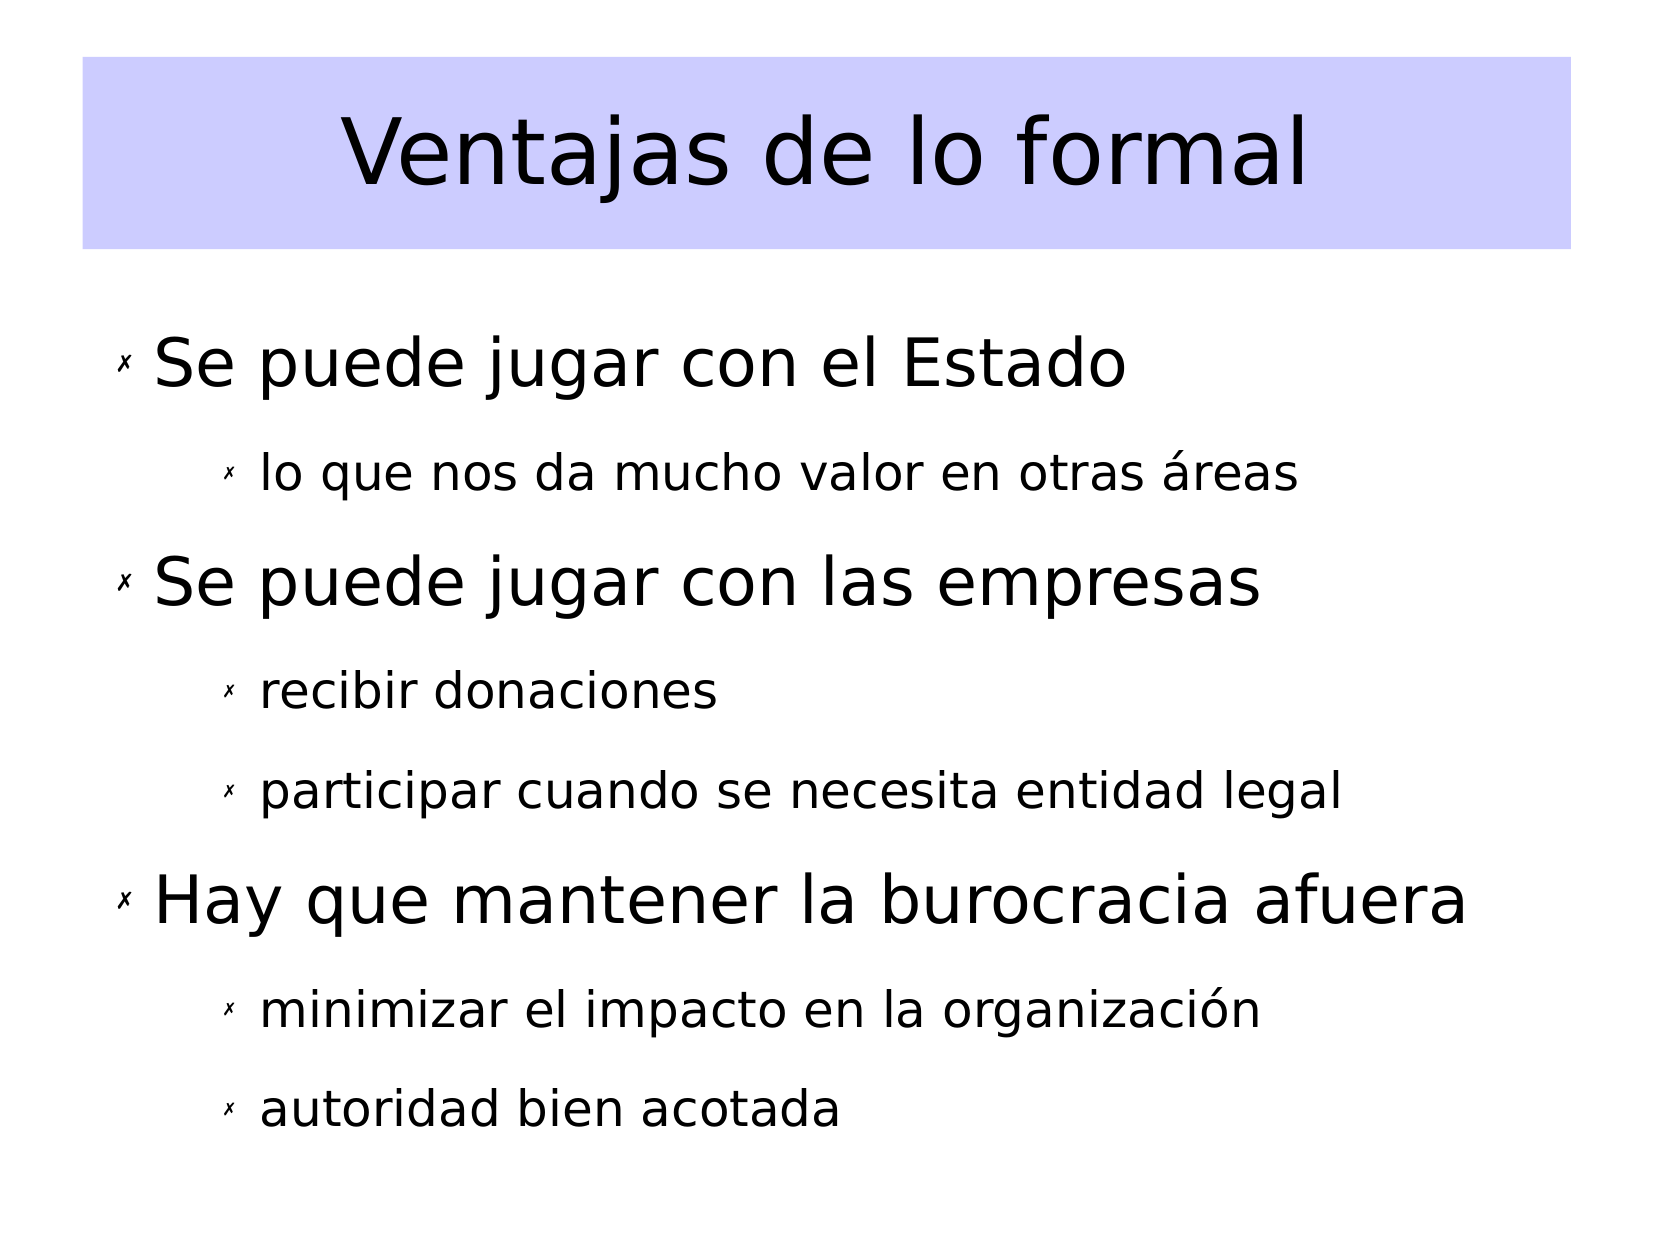

Ventajas de lo formal
# Se puede jugar con el Estado
lo que nos da mucho valor en otras áreas
Se puede jugar con las empresas
recibir donaciones
participar cuando se necesita entidad legal
Hay que mantener la burocracia afuera
minimizar el impacto en la organización
autoridad bien acotada